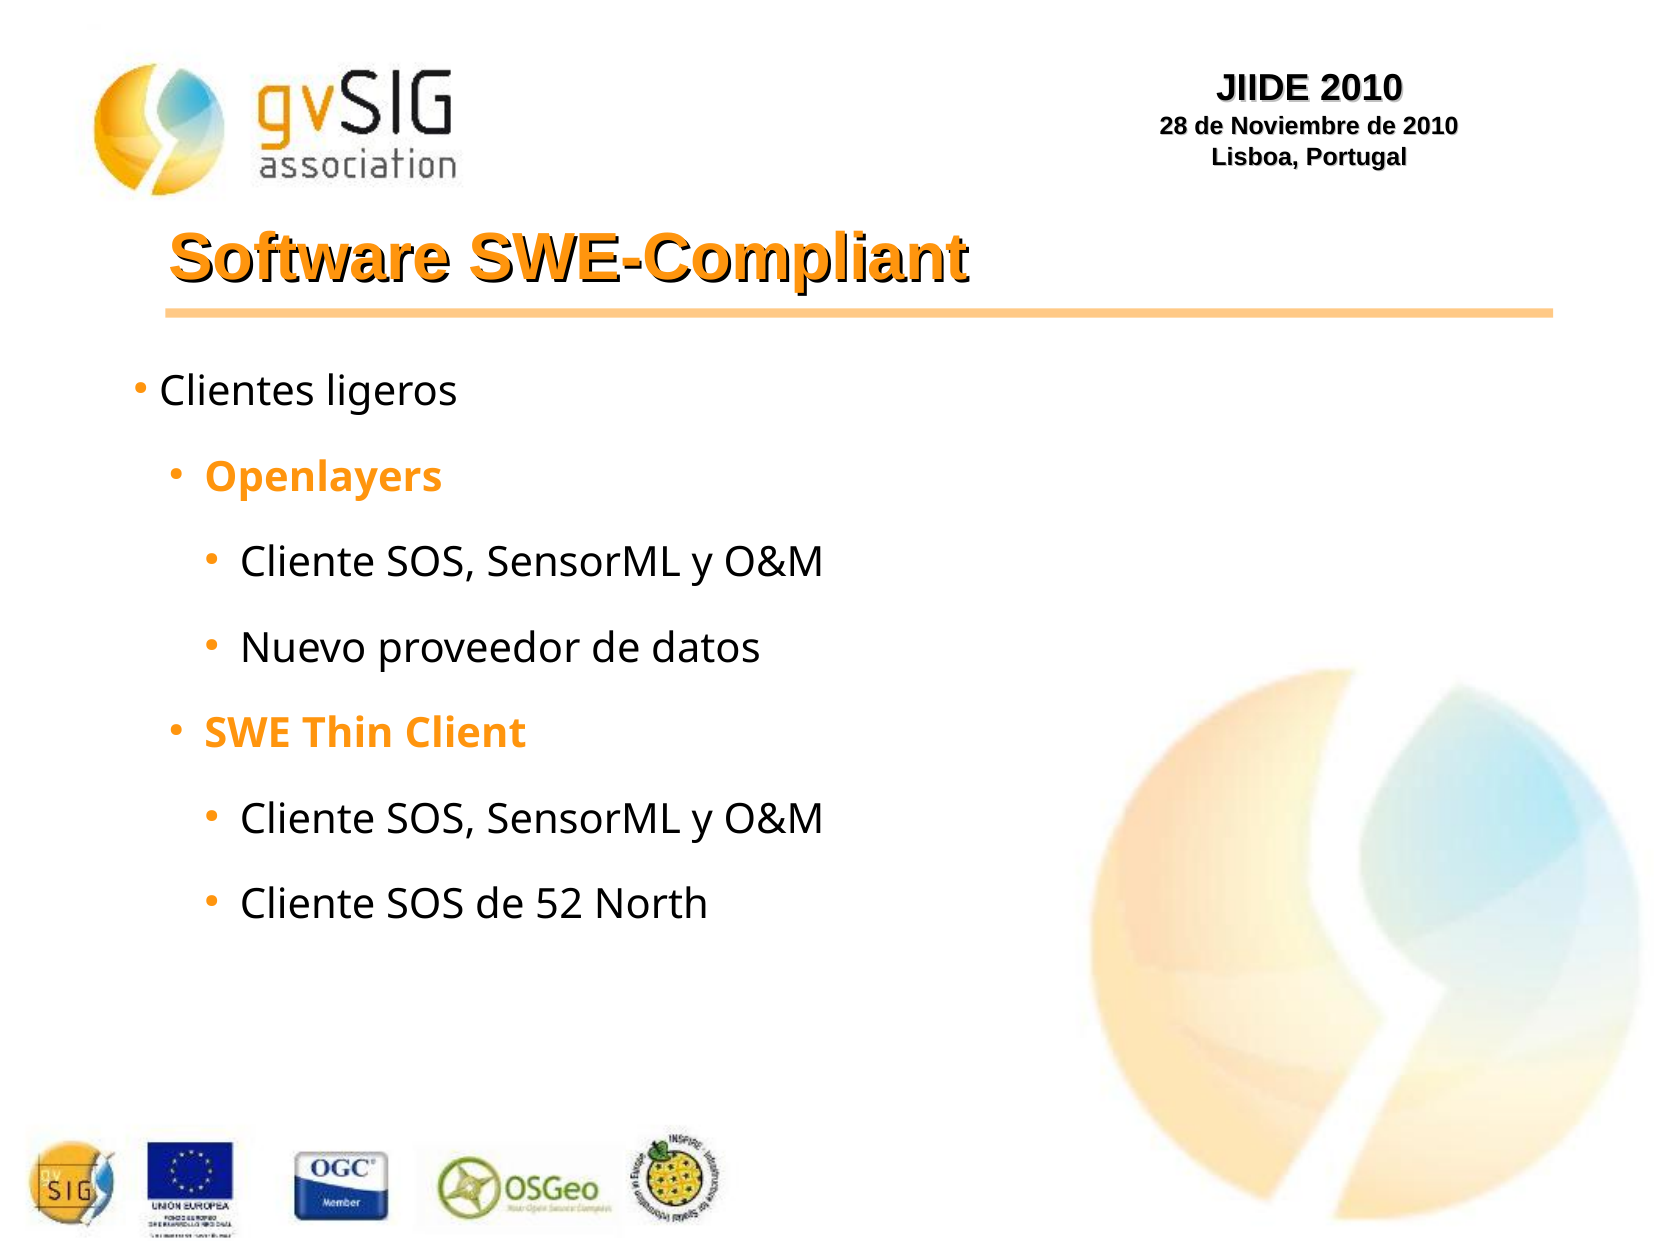

Software SWE-Compliant
 Clientes ligeros
Openlayers
Cliente SOS, SensorML y O&M
Nuevo proveedor de datos
SWE Thin Client
Cliente SOS, SensorML y O&M
Cliente SOS de 52 North
25/10/2006